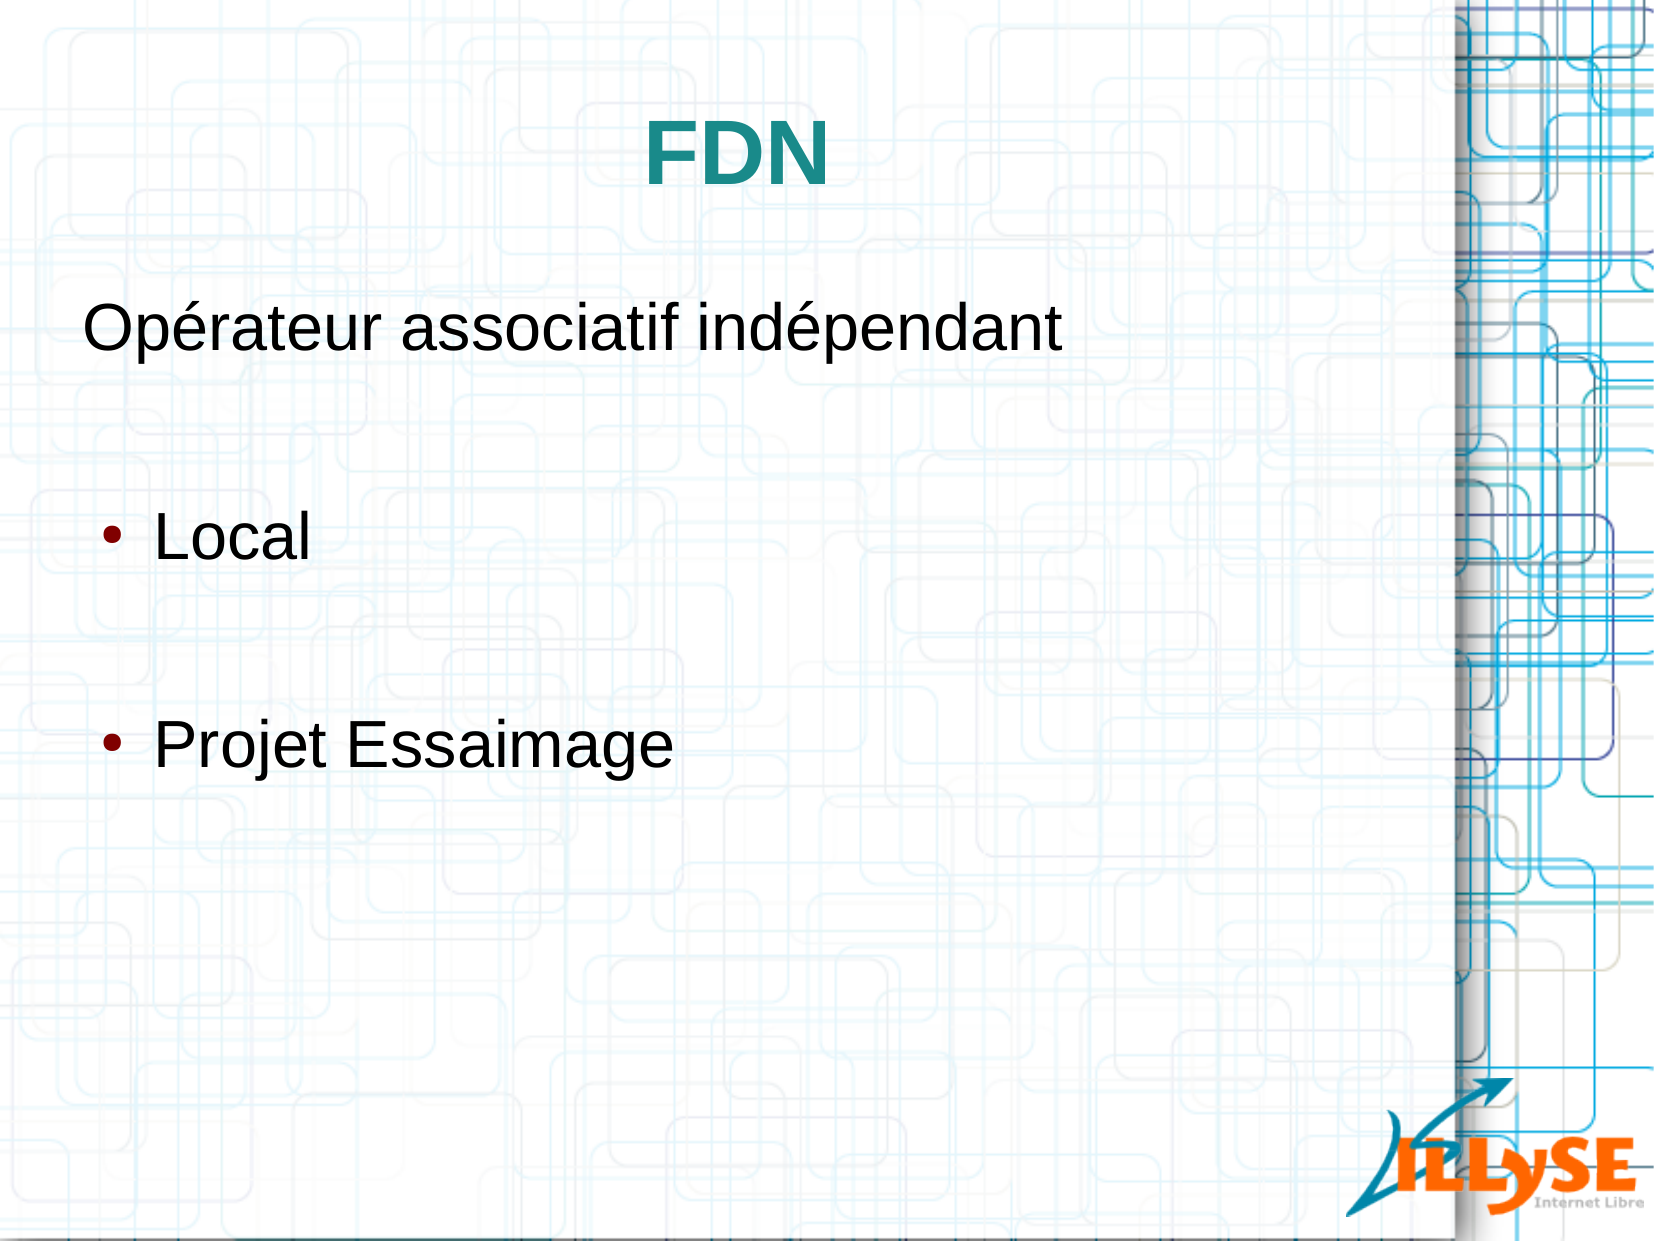

# FDN
Opérateur associatif indépendant
Local
Projet Essaimage